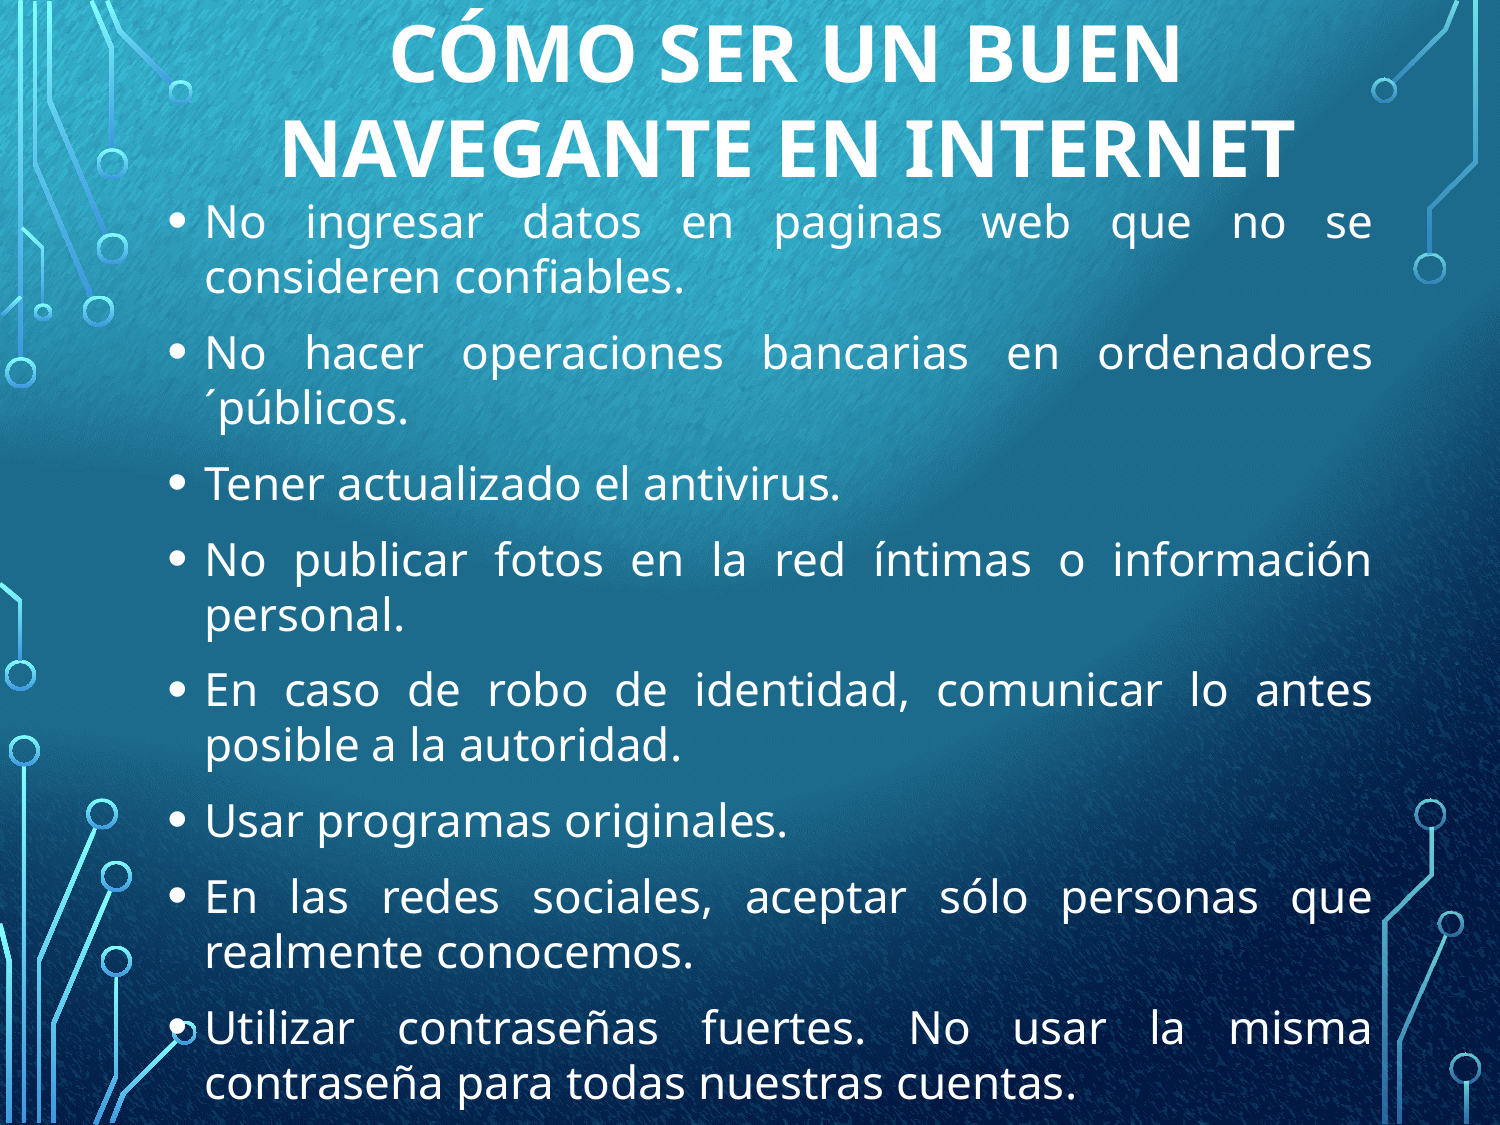

# Cómo ser un buen navegante en Internet
No ingresar datos en paginas web que no se consideren confiables.
No hacer operaciones bancarias en ordenadores ´públicos.
Tener actualizado el antivirus.
No publicar fotos en la red íntimas o información personal.
En caso de robo de identidad, comunicar lo antes posible a la autoridad.
Usar programas originales.
En las redes sociales, aceptar sólo personas que realmente conocemos.
Utilizar contraseñas fuertes. No usar la misma contraseña para todas nuestras cuentas.